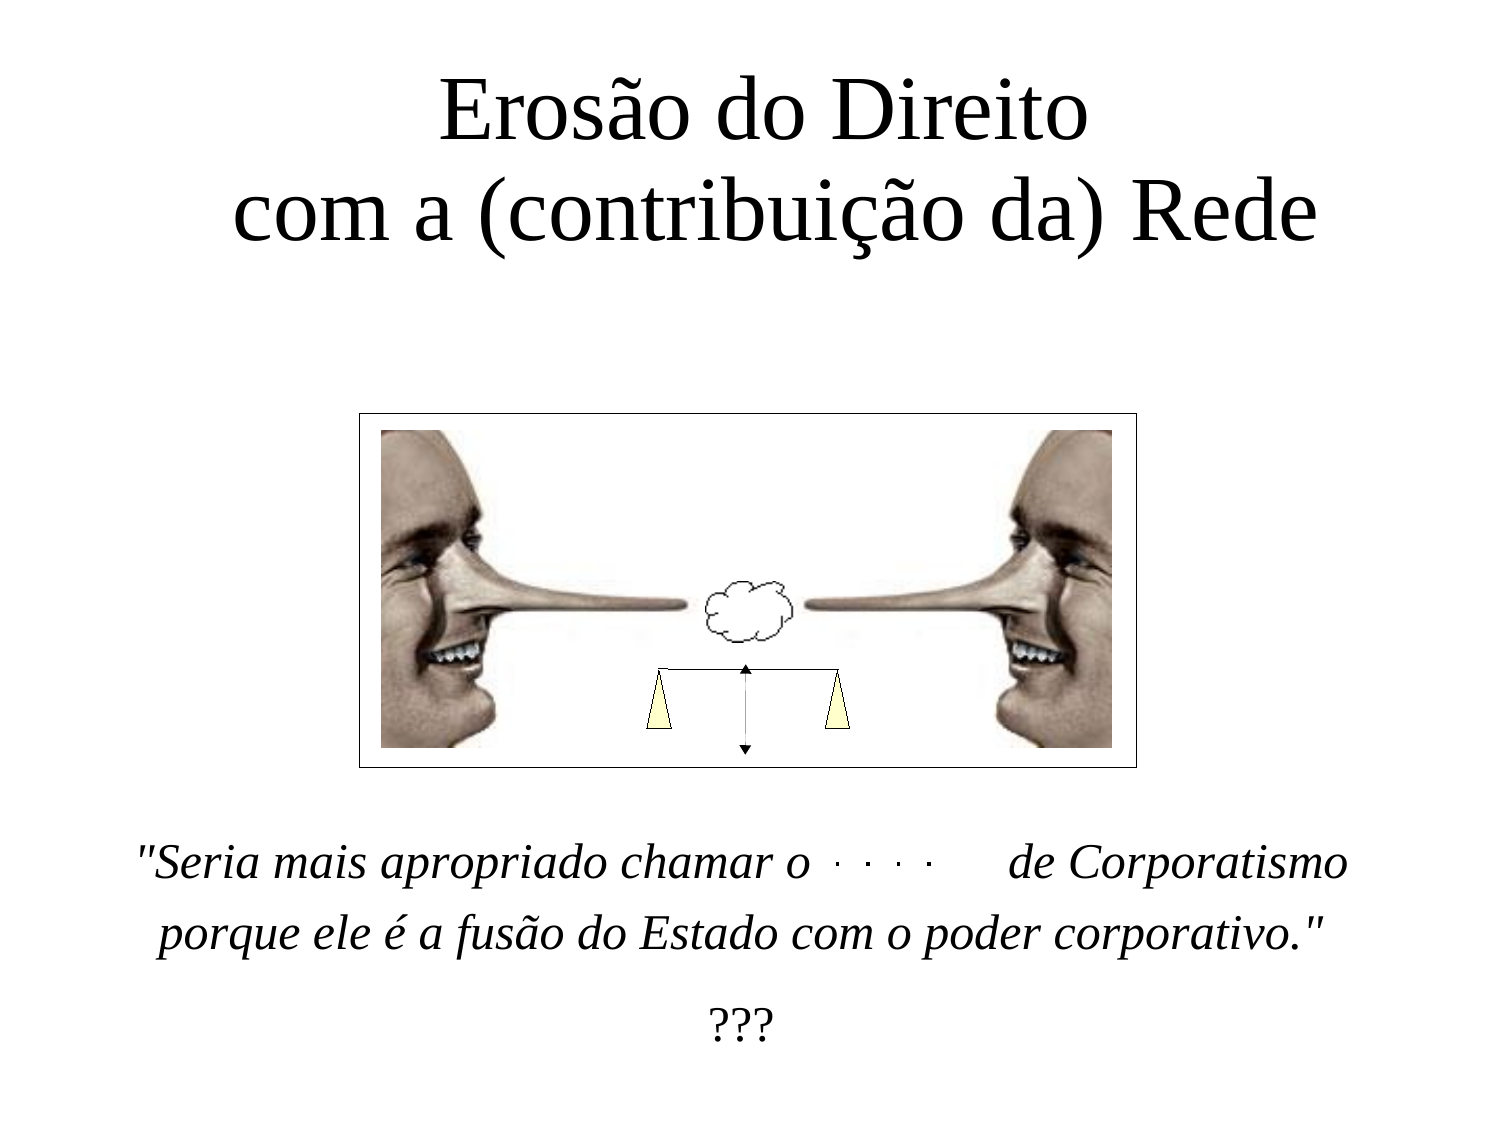

# Erosão do Direito com a (contribuição da) Rede
"Seria mais apropriado chamar o Facismo de Corporatismo porque ele é a fusão do Estado com o poder corporativo."
???